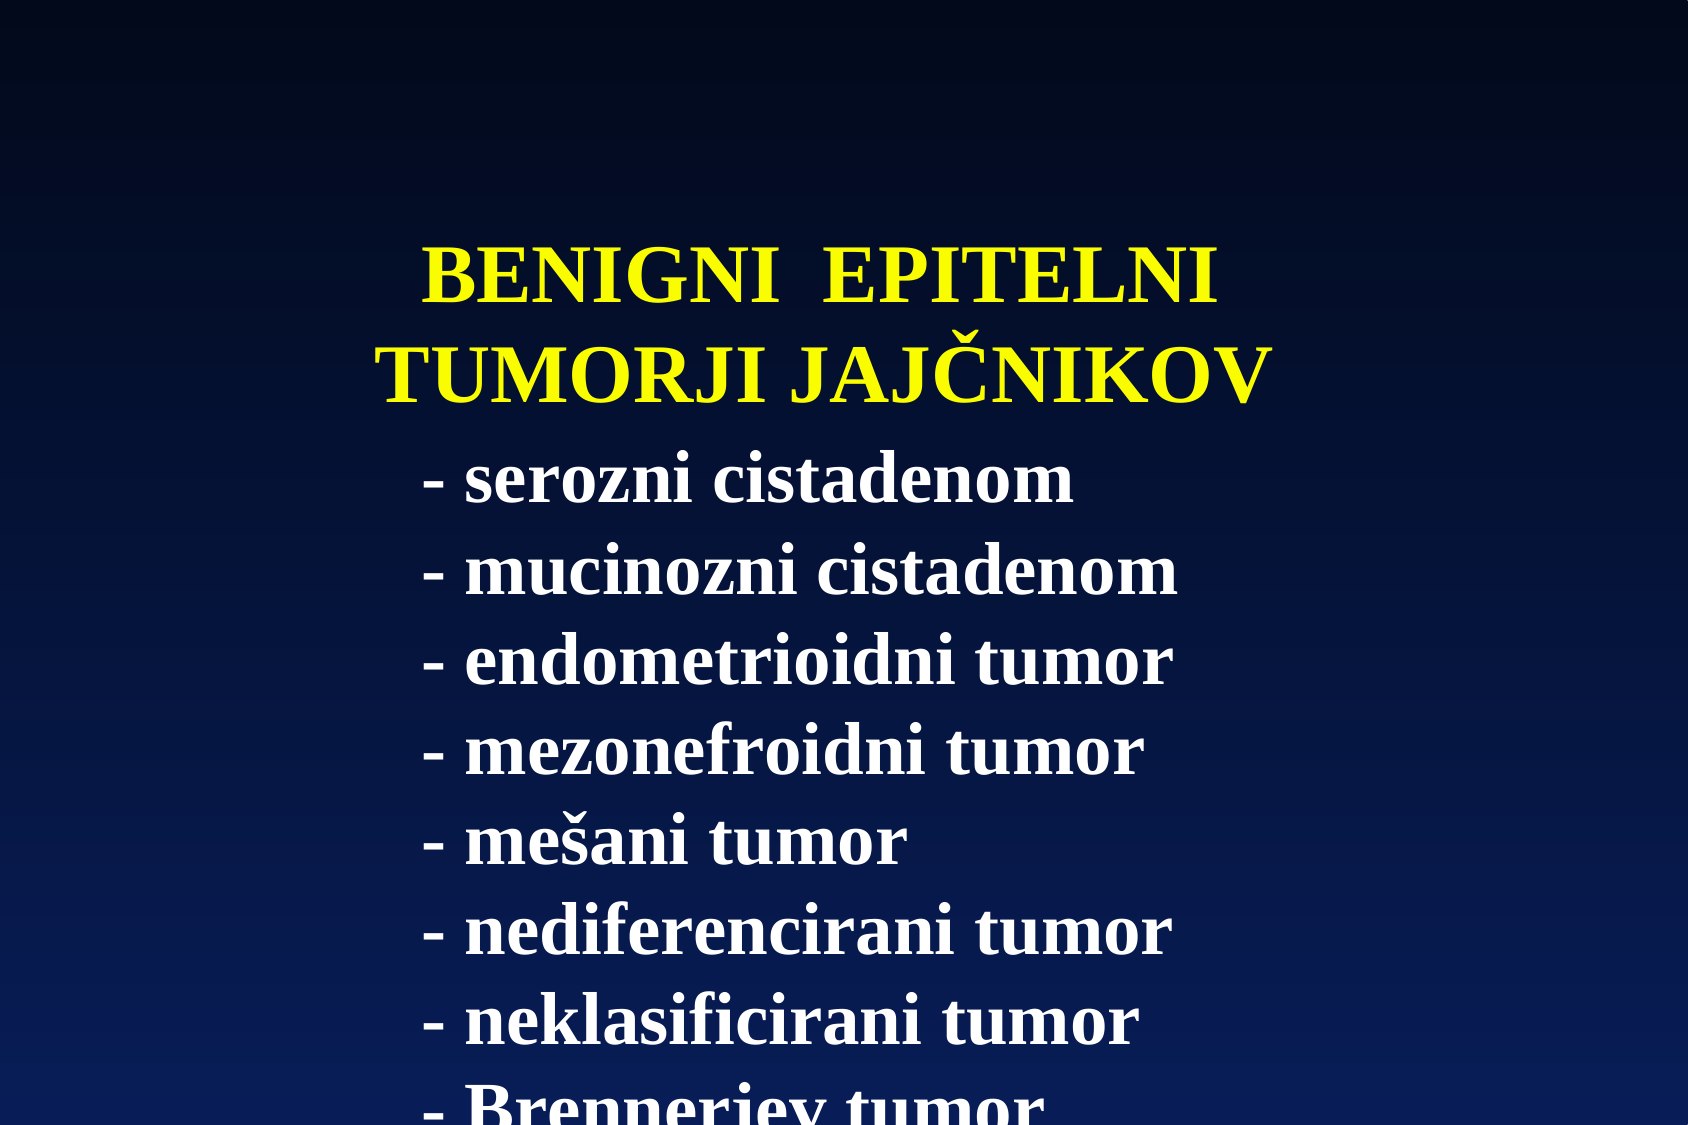

# BENIGNI EPITELNI TUMORJI JAJČNIKOV - serozni cistadenom - mucinozni cistadenom - endometrioidni tumor - mezonefroidni tumor - mešani tumor - nediferencirani tumor - neklasificirani tumor - Brennerjev tumor